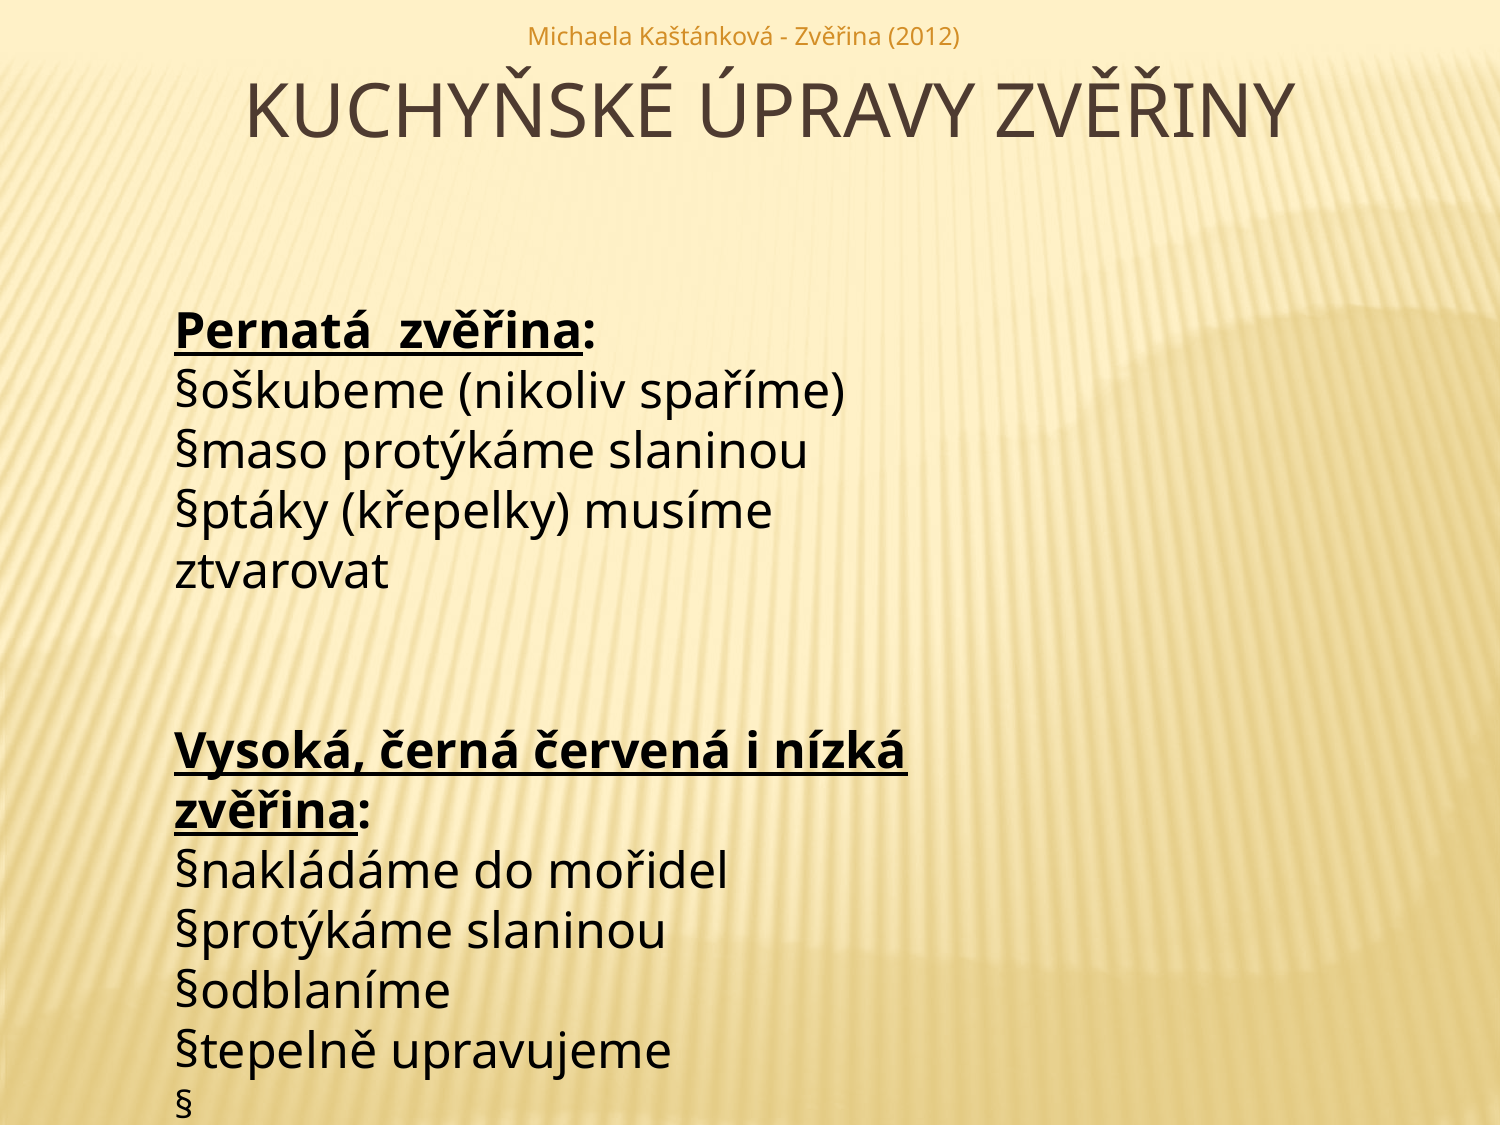

Michaela Kaštánková - Zvěřina (2012)
# Kuchyňské úpravy zvěřiny
Pernatá zvěřina:
oškubeme (nikoliv spaříme)
maso protýkáme slaninou
ptáky (křepelky) musíme ztvarovat
Vysoká, černá červená i nízká zvěřina:
nakládáme do mořidel
protýkáme slaninou
odblaníme
tepelně upravujeme